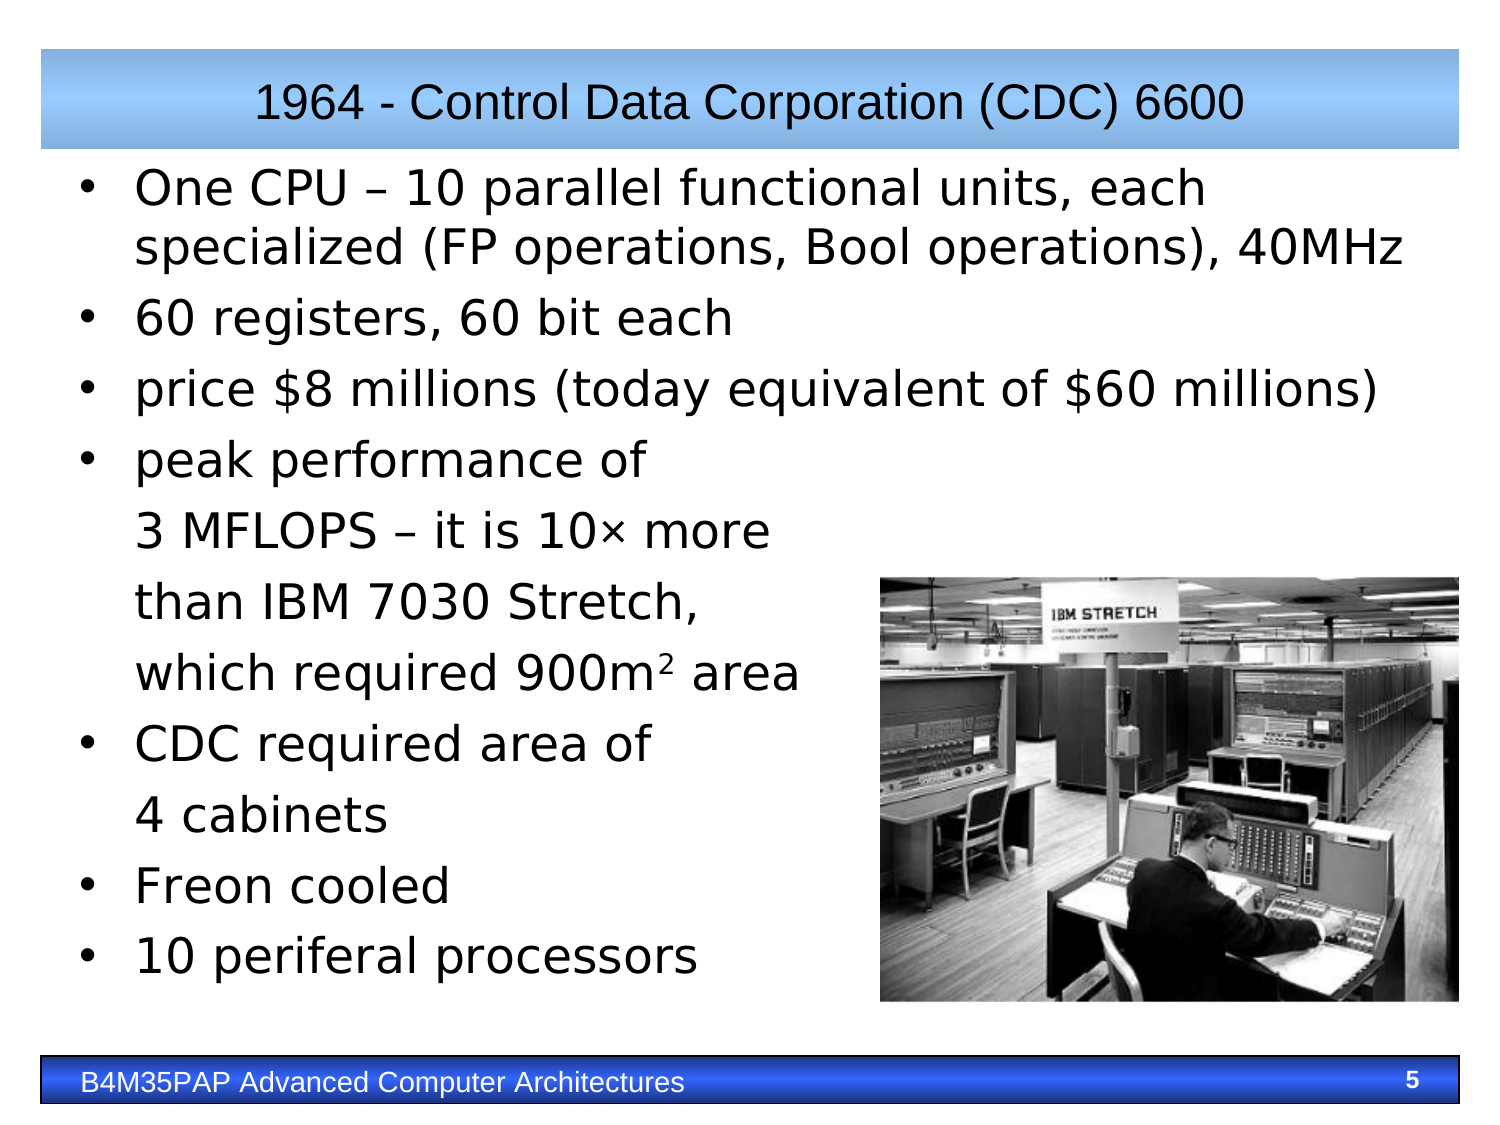

# 1964 - Control Data Corporation (CDC) 6600
One CPU – 10 parallel functional units, each specialized (FP operations, Bool operations), 40MHz
60 registers, 60 bit each
price $8 millions (today equivalent of $60 millions)
peak performance of
3 MFLOPS – it is 10× more
than IBM 7030 Stretch,
which required 900m2 area
CDC required area of
4 cabinets
Freon cooled
10 periferal processors